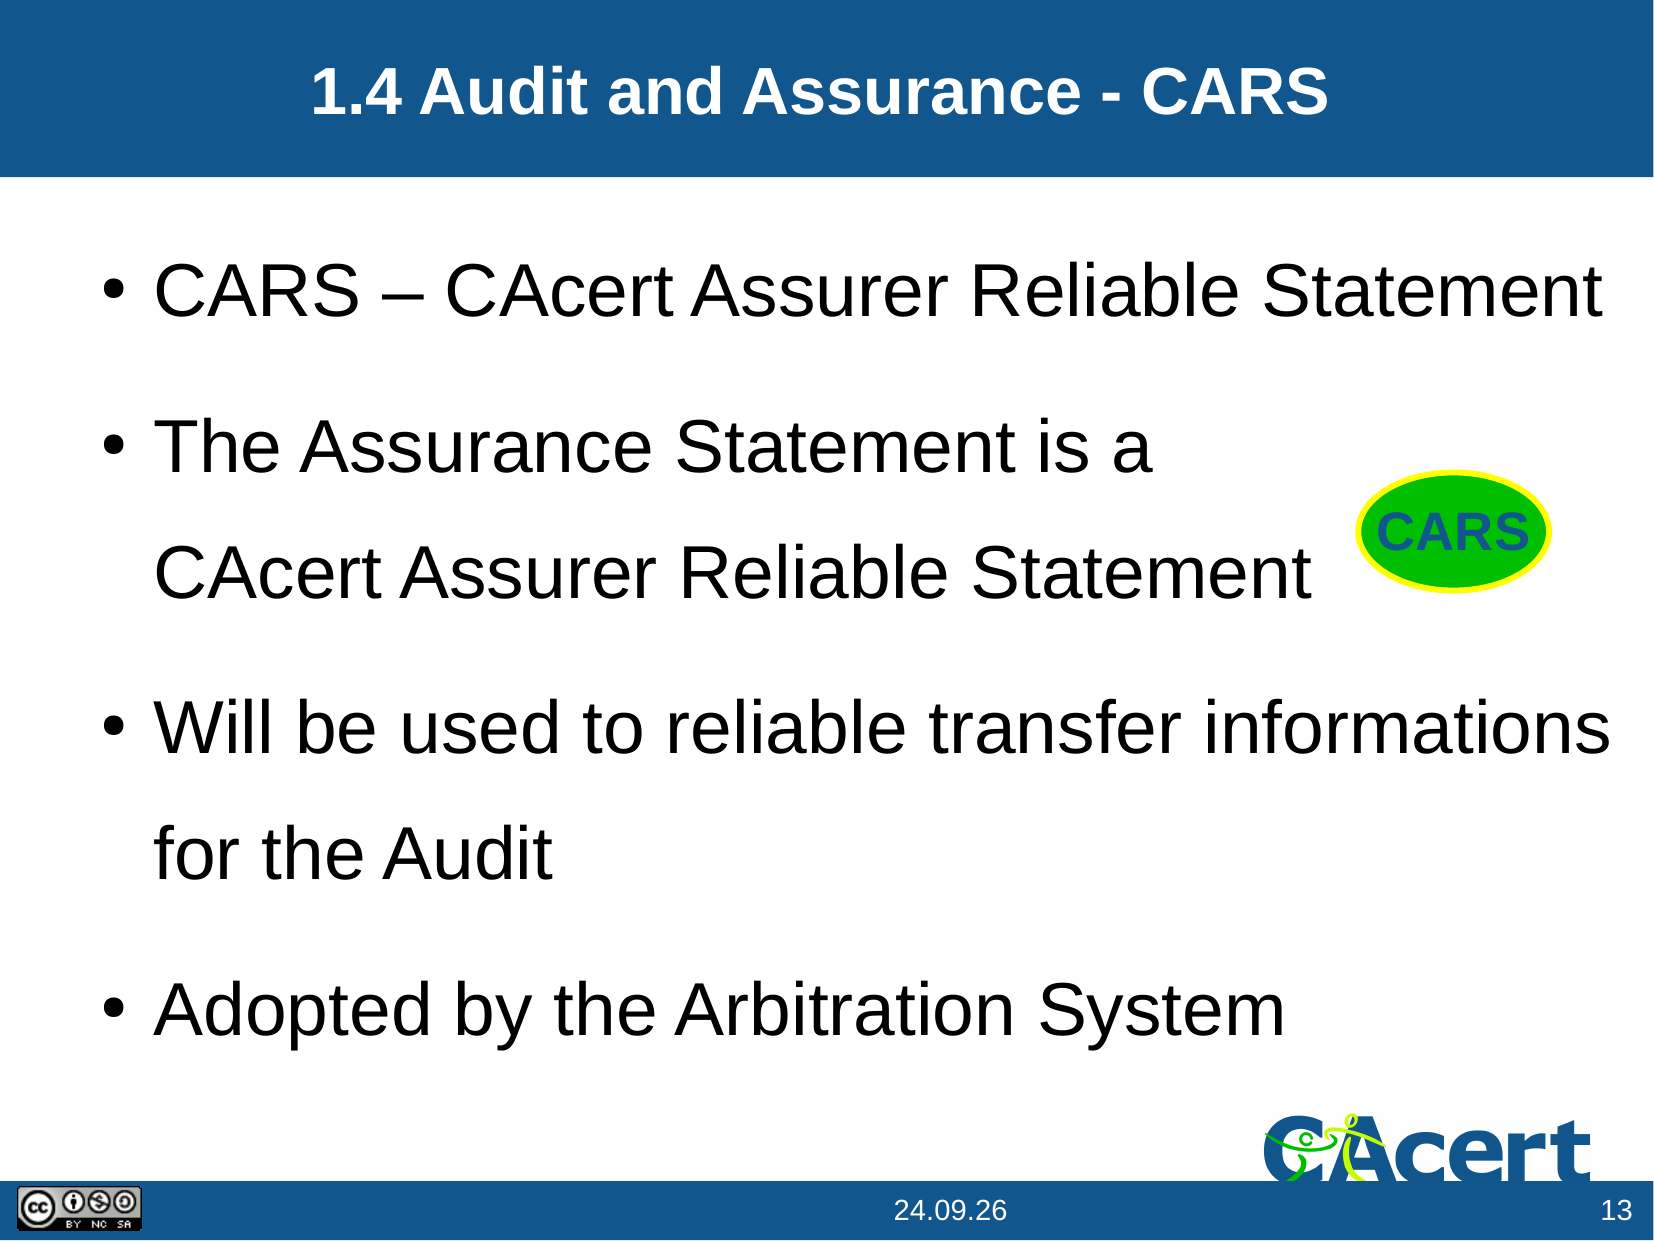

# 1.4 Audit and Assurance - CARS
CARS – CAcert Assurer Reliable Statement
The Assurance Statement is a
CAcert Assurer Reliable Statement
Will be used to reliable transfer informations for the Audit
Adopted by the Arbitration System
CARS